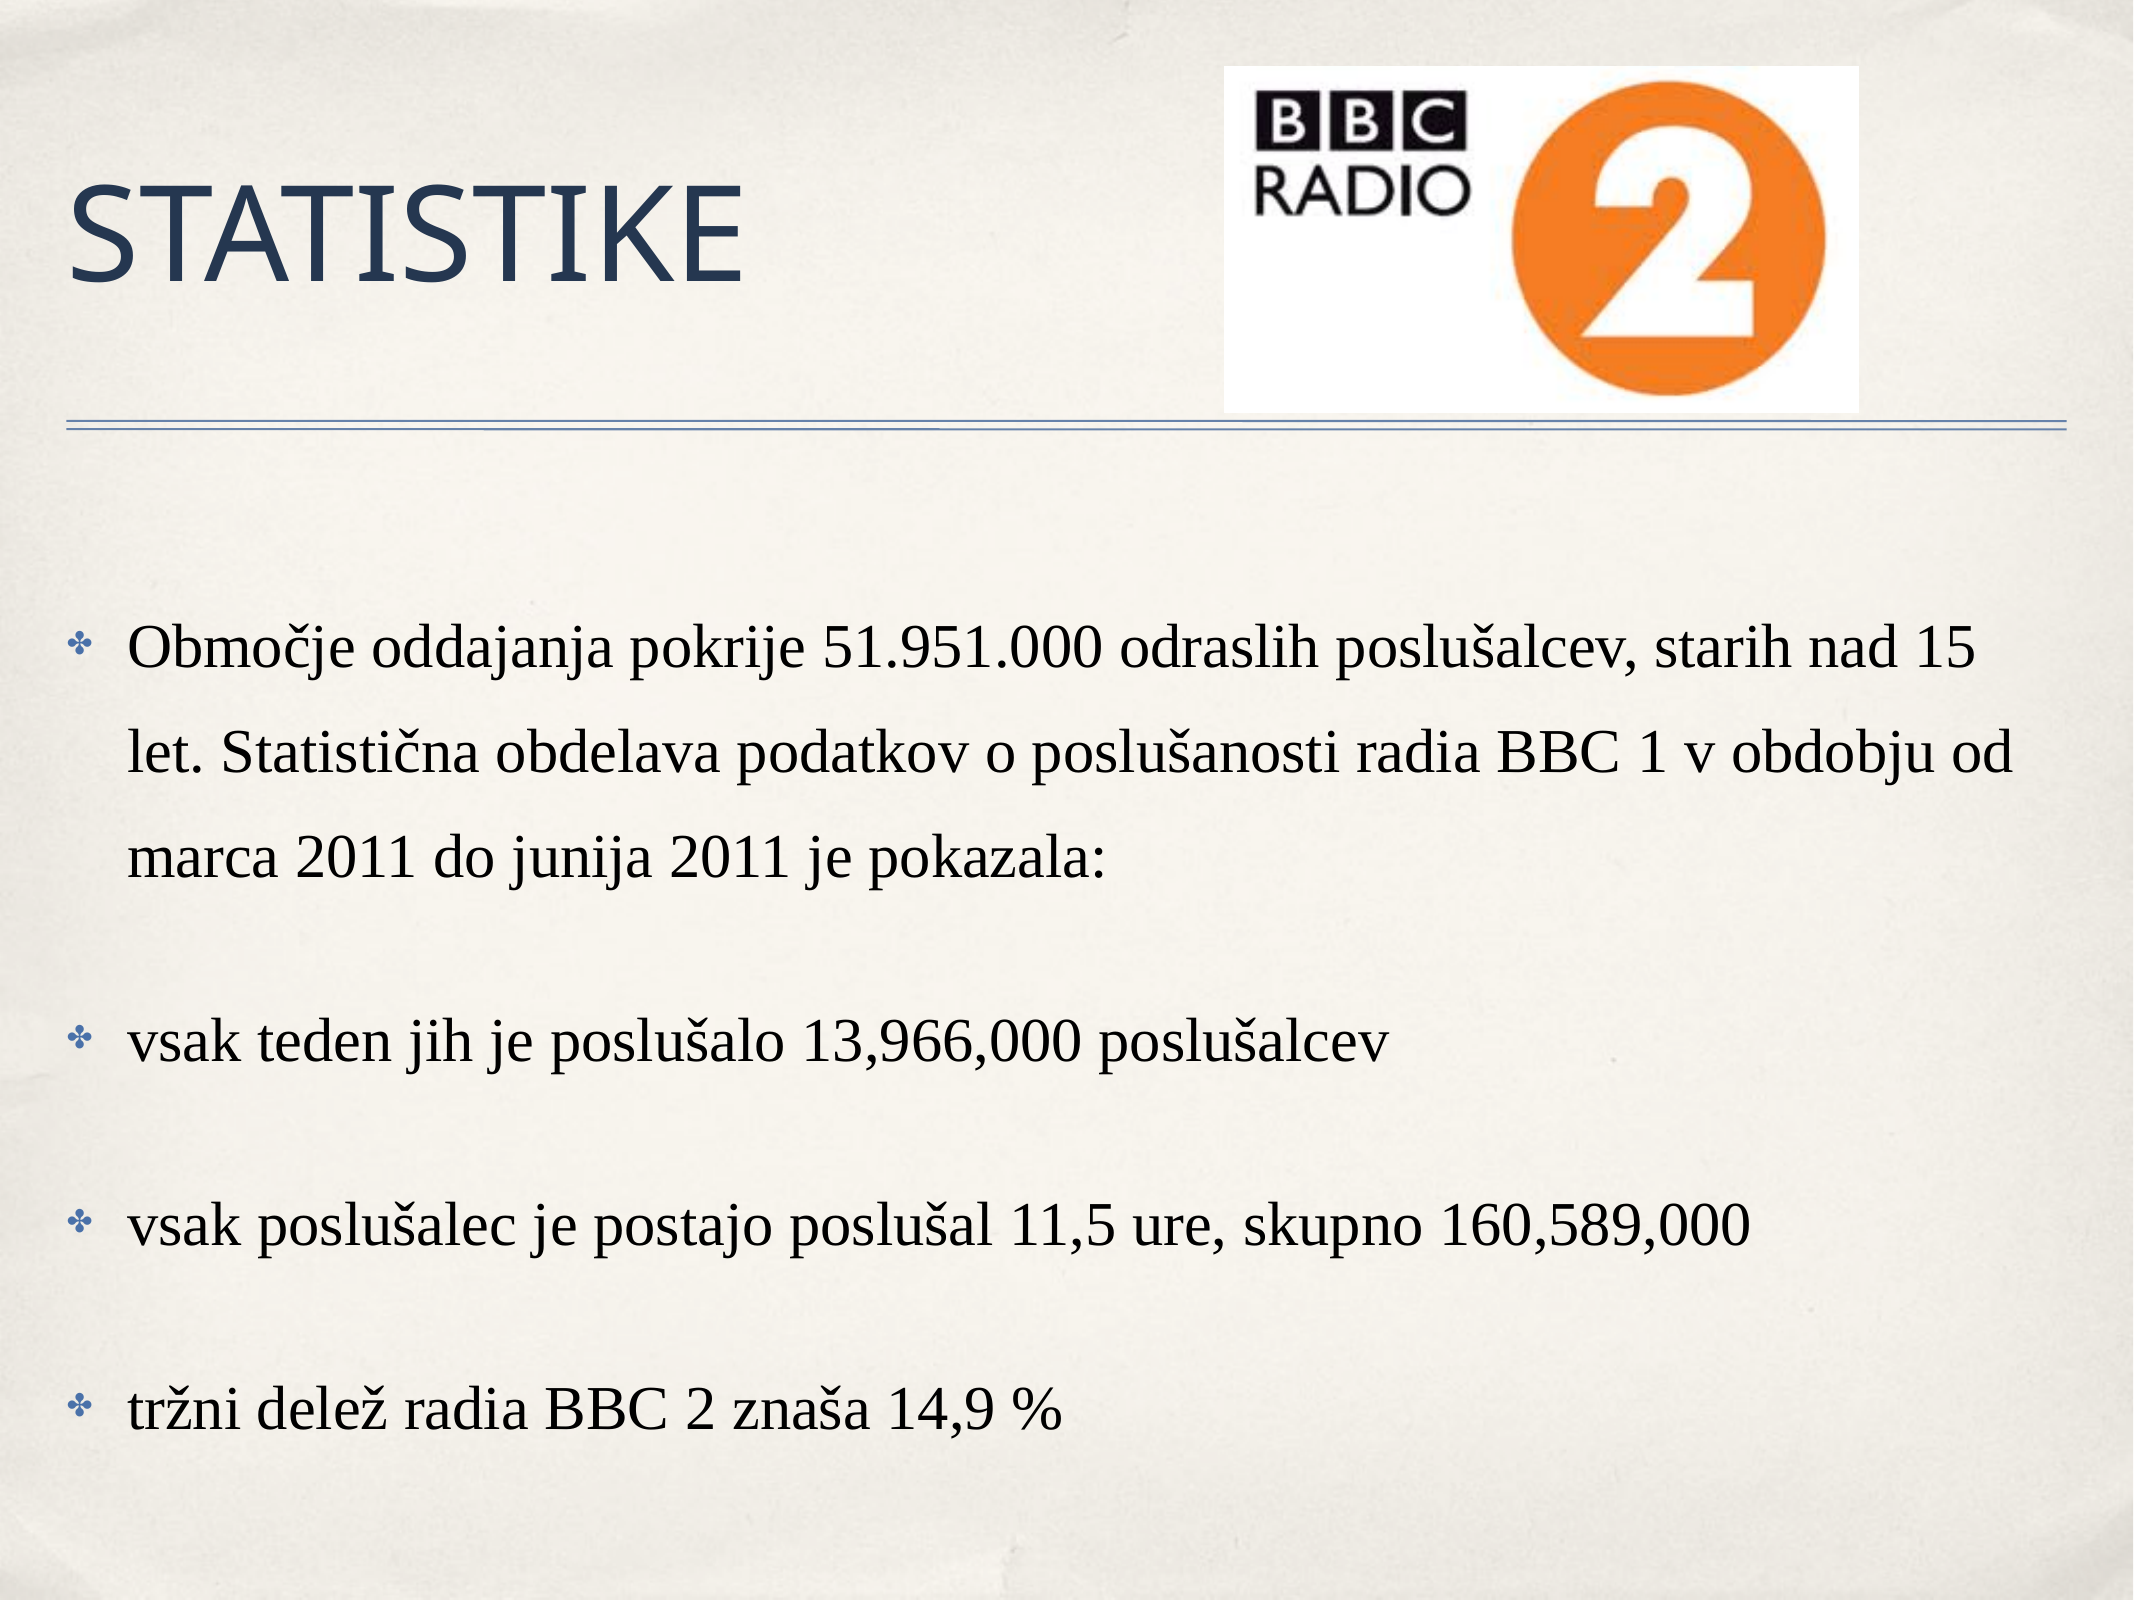

# STATISTIKE
Območje oddajanja pokrije 51.951.000 odraslih poslušalcev, starih nad 15 let. Statistična obdelava podatkov o poslušanosti radia BBC 1 v obdobju od marca 2011 do junija 2011 je pokazala:
vsak teden jih je poslušalo 13,966,000 poslušalcev
vsak poslušalec je postajo poslušal 11,5 ure, skupno 160,589,000
tržni delež radia BBC 2 znaša 14,9 %